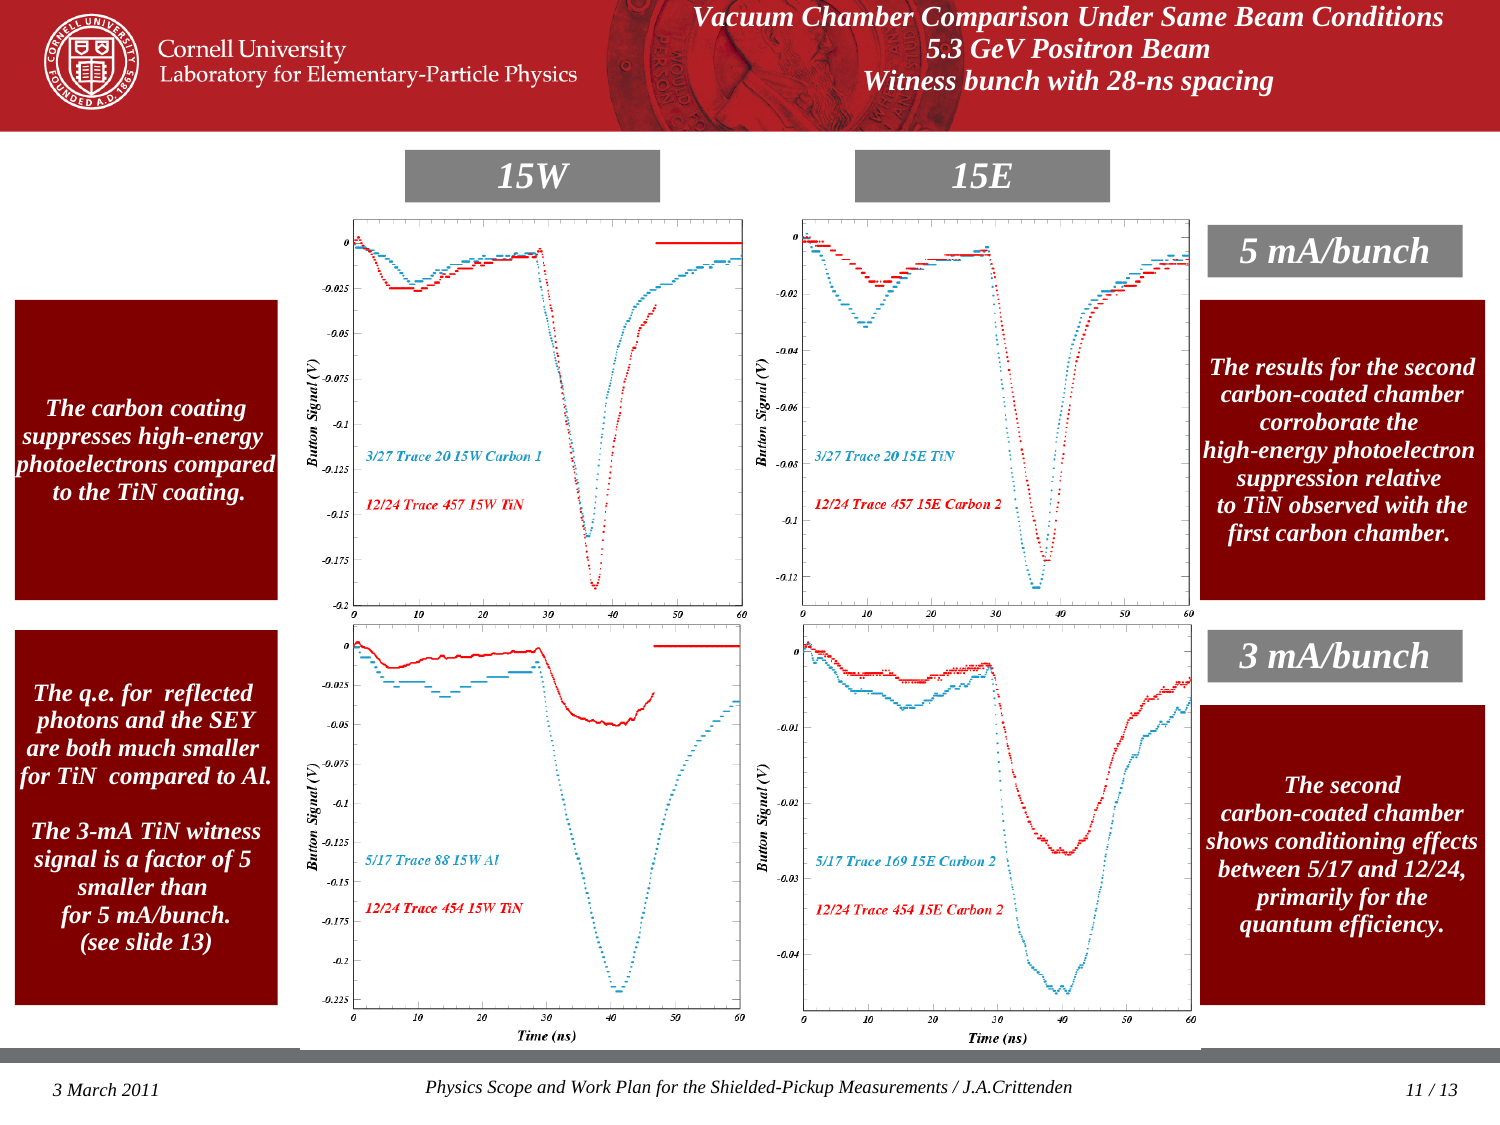

Vacuum Chamber Comparison Under Same Beam Conditions
5.3 GeV Positron Beam
Witness bunch with 28-ns spacing
15W
15E
5 mA/bunch
The carbon coating
suppresses high-energy
photoelectrons compared
 to the TiN coating.
The results for the second
carbon-coated chamber
corroborate the
high-energy photoelectron
suppression relative
to TiN observed with the
first carbon chamber.
The q.e. for reflected
photons and the SEY
are both much smaller
for TiN compared to Al.
The 3-mA TiN witness
signal is a factor of 5
smaller than
for 5 mA/bunch.
(see slide 13)
3 mA/bunch
The second
carbon-coated chamber
shows conditioning effects
between 5/17 and 12/24,
primarily for the
quantum efficiency.